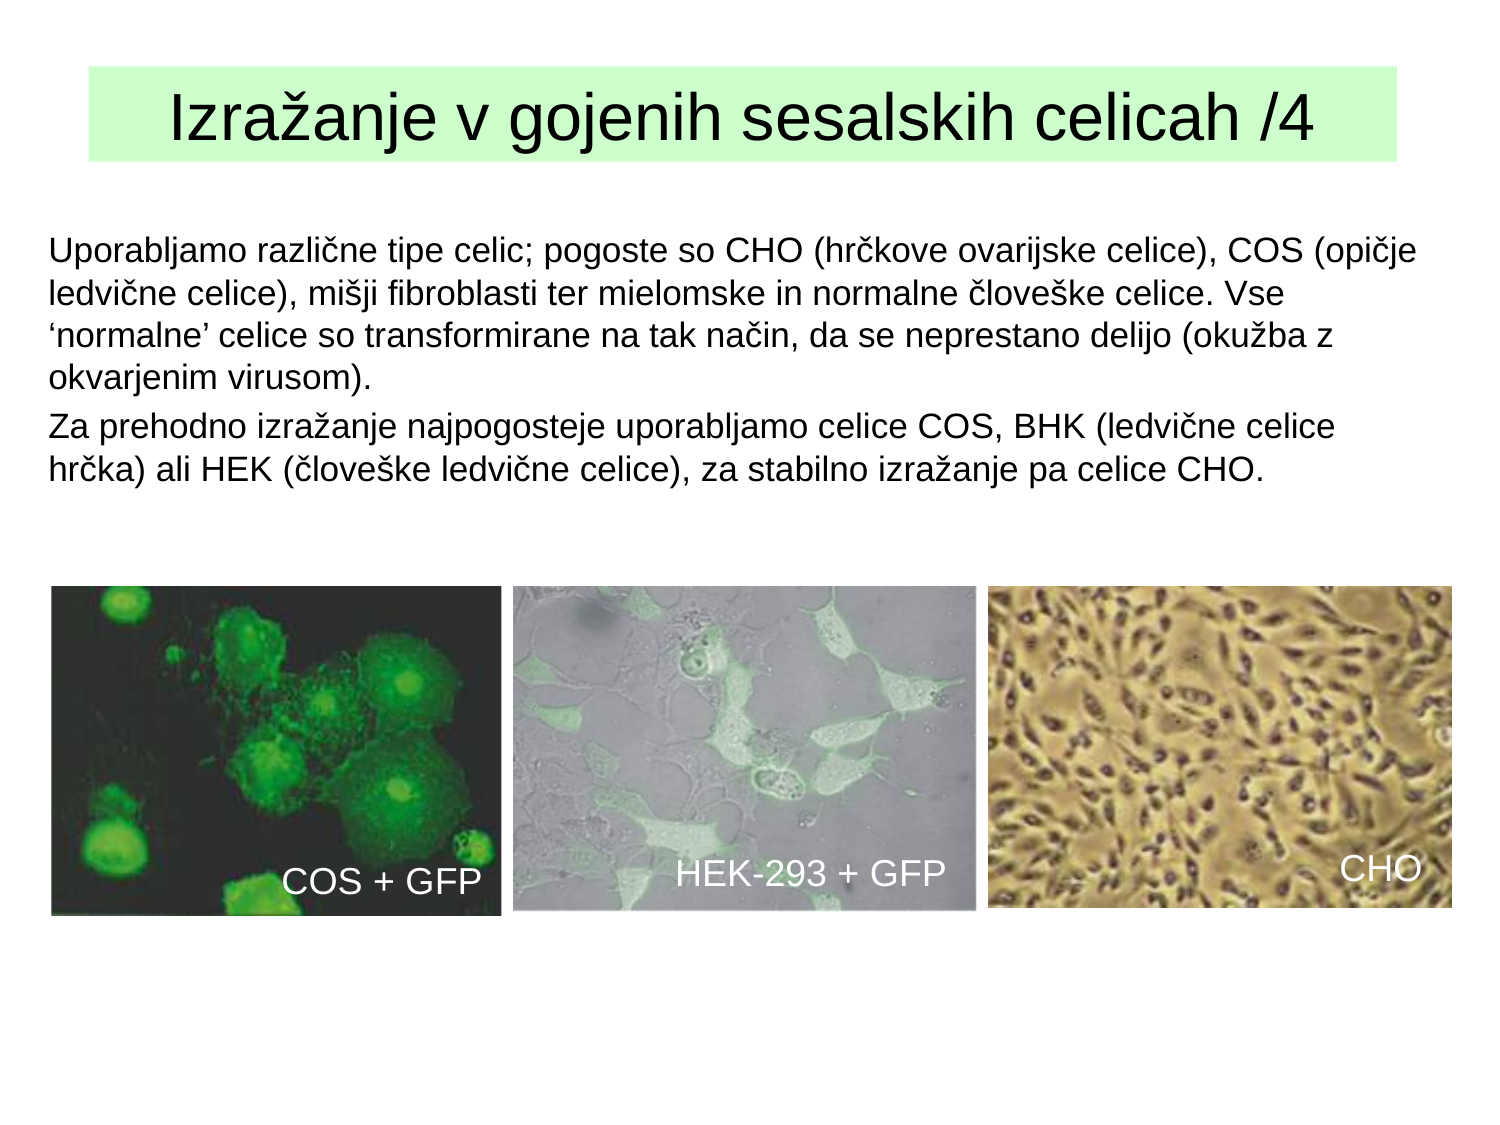

Izražanje v gojenih sesalskih celicah /4
# Uporabljamo različne tipe celic; pogoste so CHO (hrčkove ovarijske celice), COS (opičje ledvične celice), mišji fibroblasti ter mielomske in normalne človeške celice. Vse ‘normalne’ celice so transformirane na tak način, da se neprestano delijo (okužba z okvarjenim virusom).
Za prehodno izražanje najpogosteje uporabljamo celice COS, BHK (ledvične celice hrčka) ali HEK (človeške ledvične celice), za stabilno izražanje pa celice CHO.
COS + GFP
HEK-293 + GFP
CHO